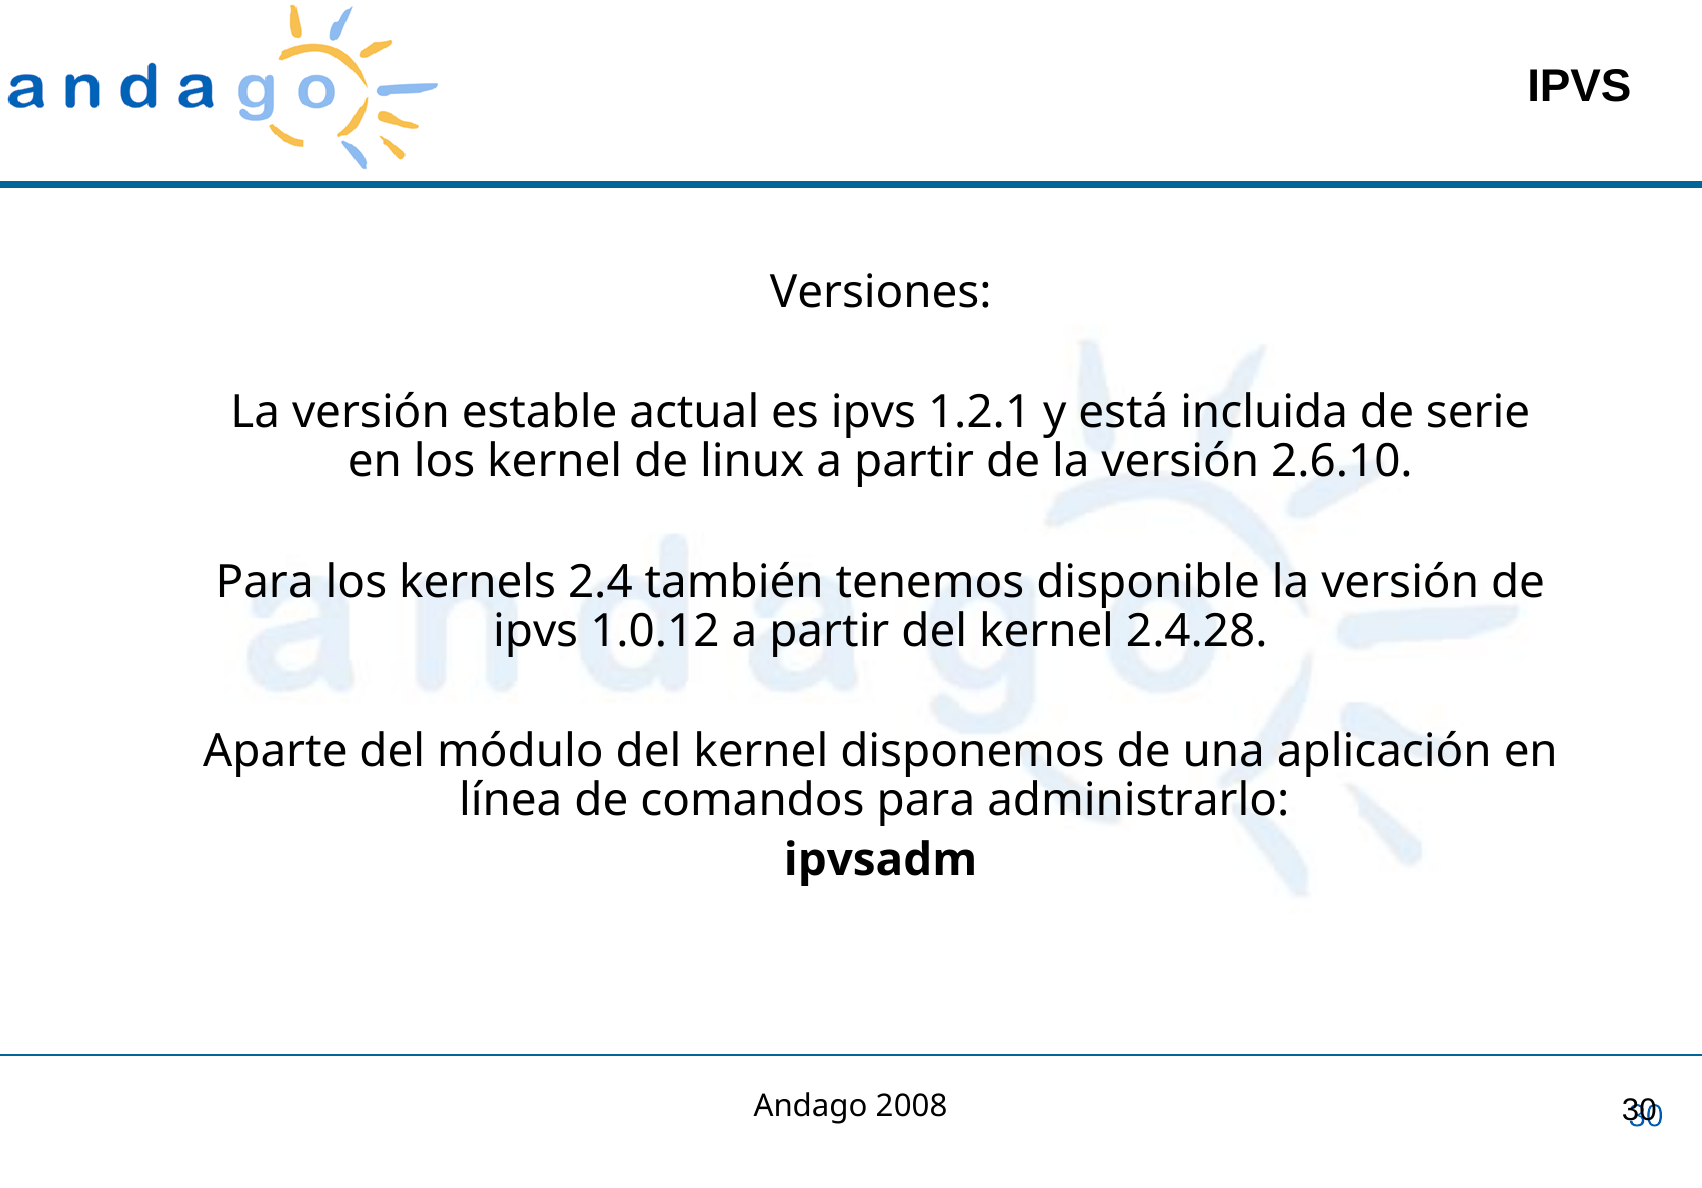

# IPVS
Versiones:
La versión estable actual es ipvs 1.2.1 y está incluida de serie en los kernel de linux a partir de la versión 2.6.10.
Para los kernels 2.4 también tenemos disponible la versión de ipvs 1.0.12 a partir del kernel 2.4.28.
Aparte del módulo del kernel disponemos de una aplicación en línea de comandos para administrarlo:
ipvsadm